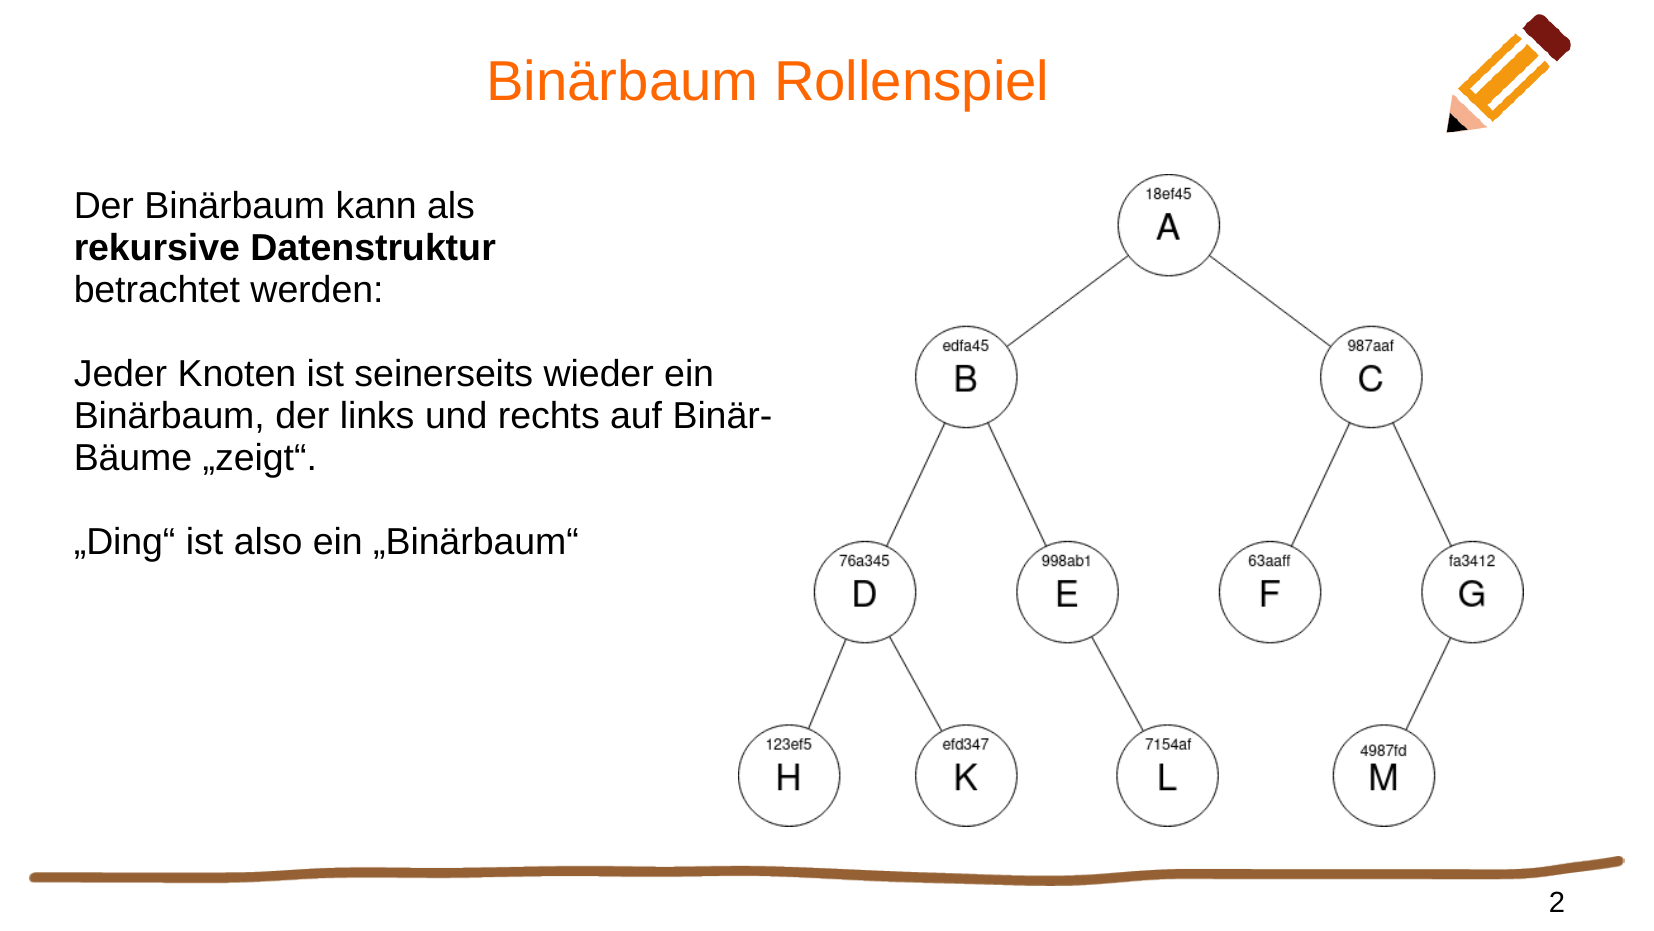

# Binärbaum Rollenspiel
Der Binärbaum kann als
rekursive Datenstruktur
betrachtet werden:
Jeder Knoten ist seinerseits wieder ein
Binärbaum, der links und rechts auf Binär-
Bäume „zeigt“.
„Ding“ ist also ein „Binärbaum“
2